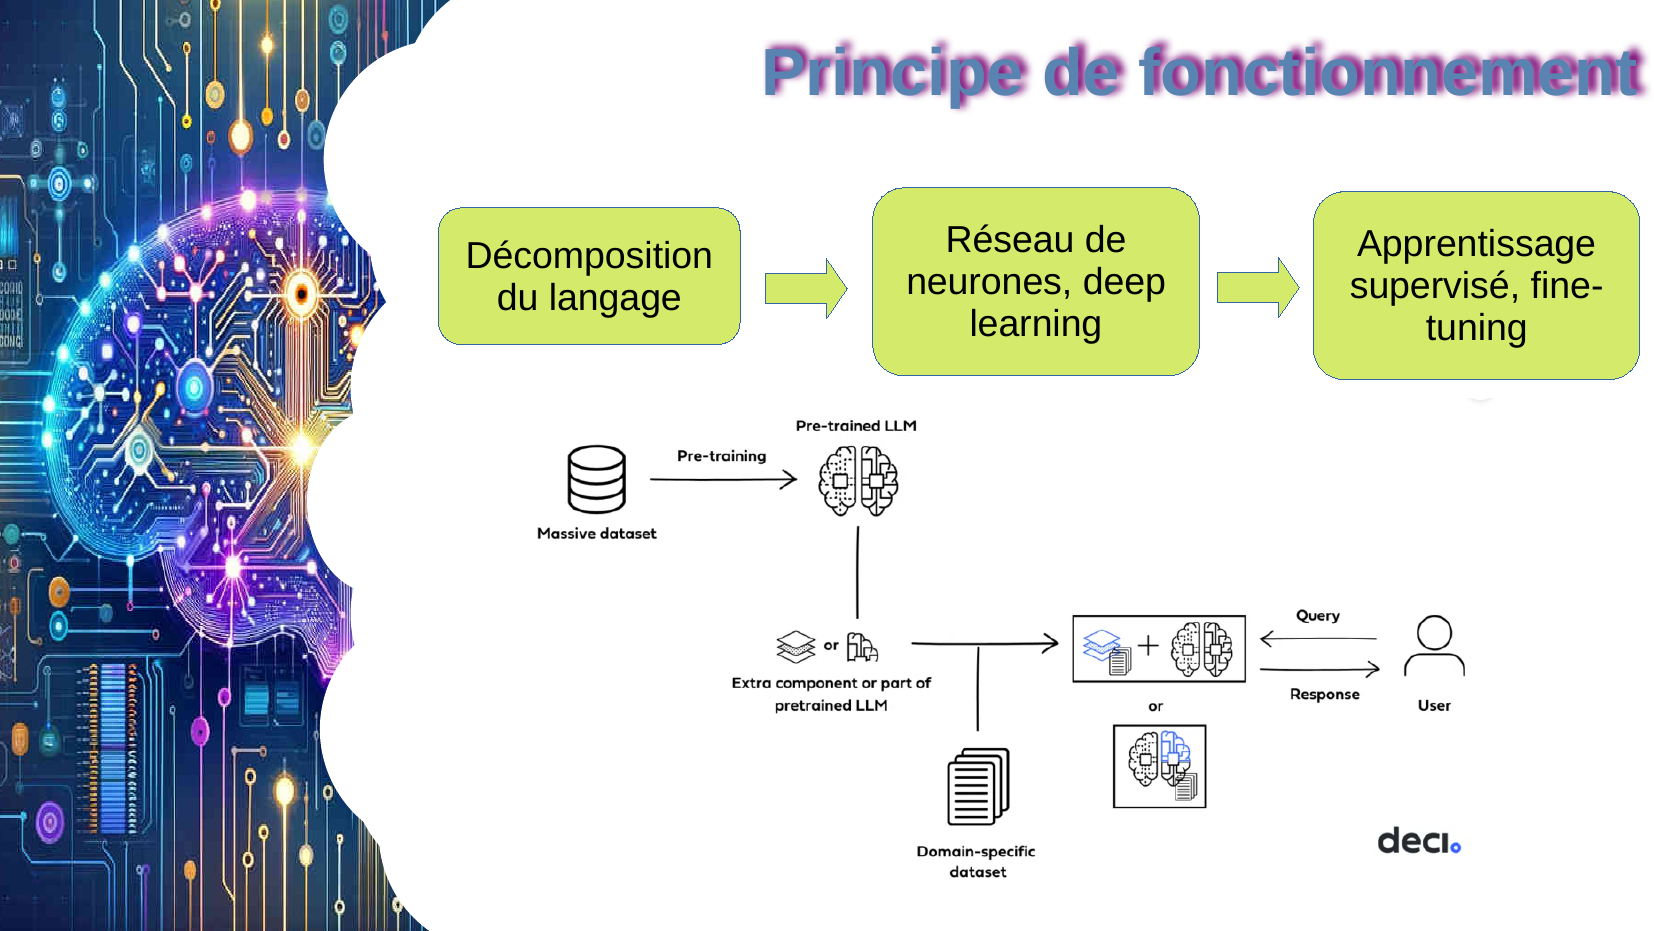

Principe de fonctionnement
Réseau de neurones, deep learning
Apprentissage supervisé, fine-tuning
Décomposition du langage